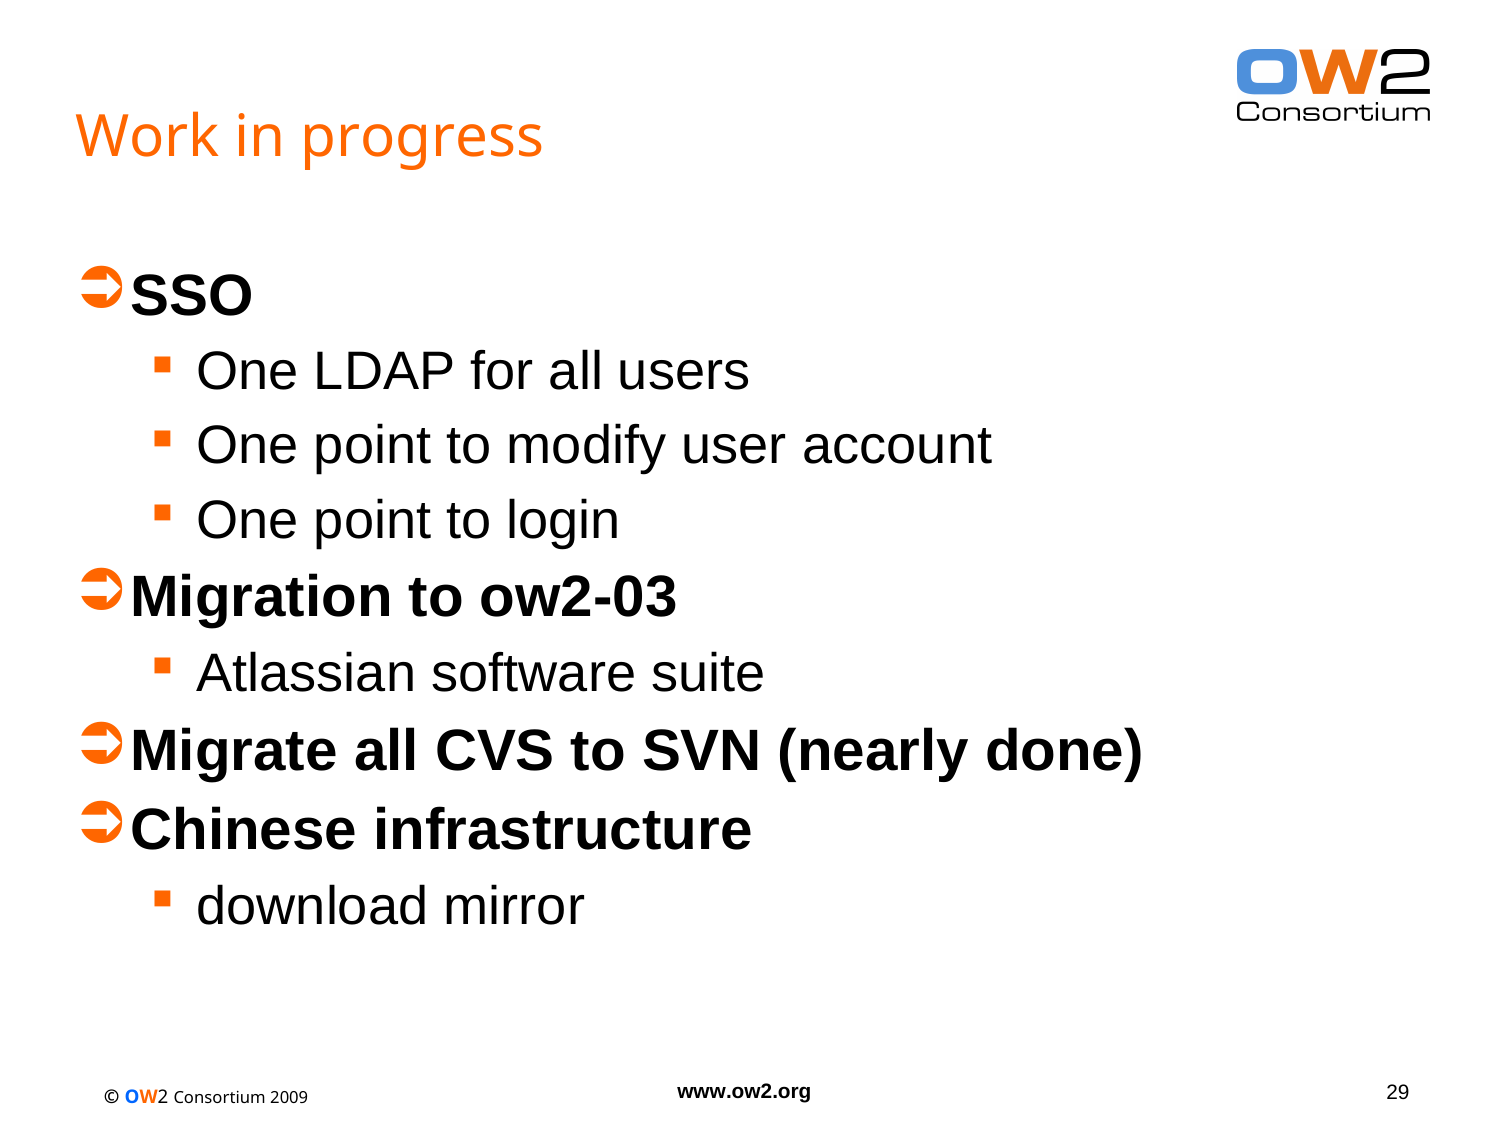

# Work in progress
SSO
One LDAP for all users
One point to modify user account
One point to login
Migration to ow2-03
Atlassian software suite
Migrate all CVS to SVN (nearly done)
Chinese infrastructure
download mirror
29